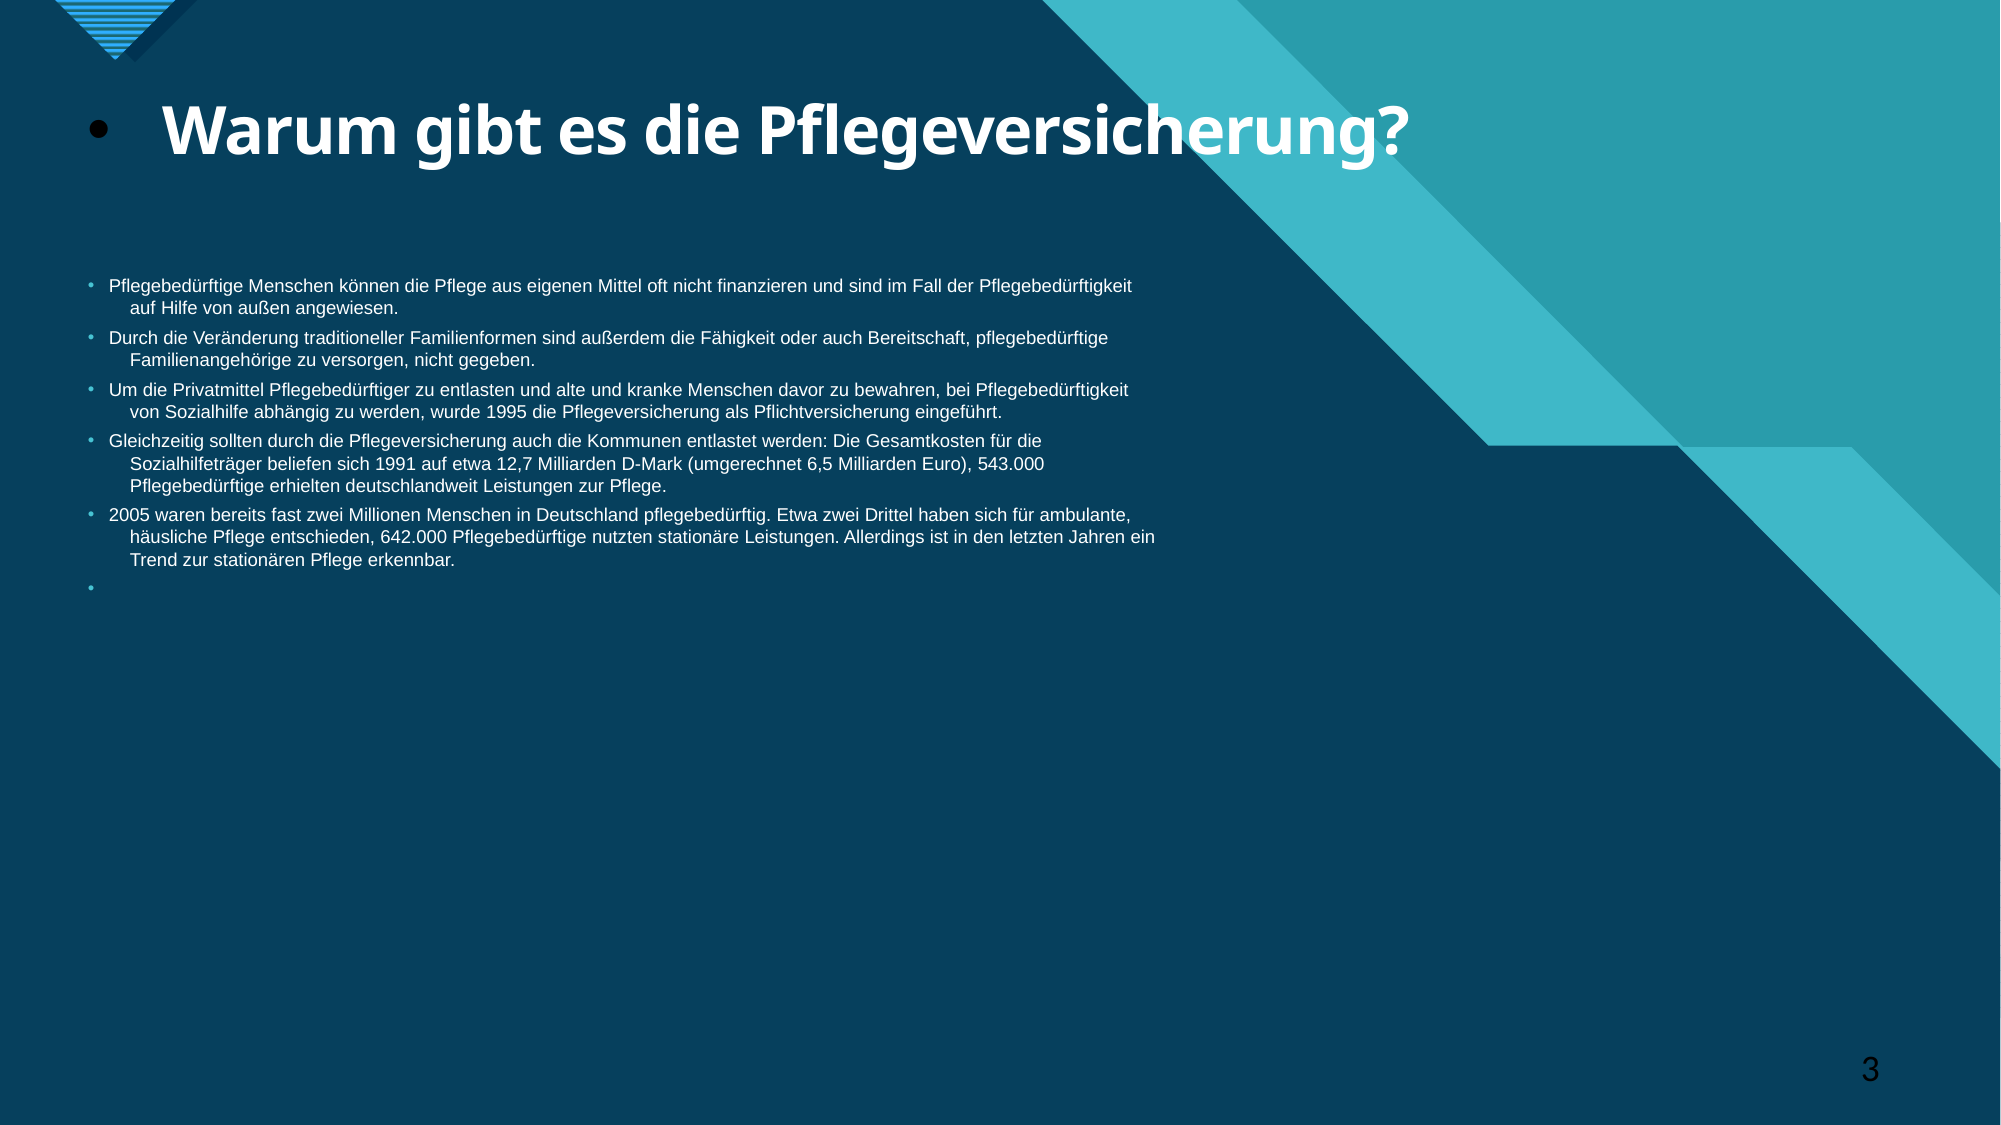

# Warum gibt es die Pflegeversicherung?
Pflegebedürftige Menschen können die Pflege aus eigenen Mittel oft nicht finanzieren und sind im Fall der Pflegebedürftigkeit auf Hilfe von außen angewiesen.
Durch die Veränderung traditioneller Familienformen sind außerdem die Fähigkeit oder auch Bereitschaft, pflegebedürftige Familienangehörige zu versorgen, nicht gegeben.
Um die Privatmittel Pflegebedürftiger zu entlasten und alte und kranke Menschen davor zu bewahren, bei Pflegebedürftigkeit von Sozialhilfe abhängig zu werden, wurde 1995 die Pflegeversicherung als Pflichtversicherung eingeführt.
Gleichzeitig sollten durch die Pflegeversicherung auch die Kommunen entlastet werden: Die Gesamtkosten für die Sozialhilfeträger beliefen sich 1991 auf etwa 12,7 Milliarden D-Mark (umgerechnet 6,5 Milliarden Euro), 543.000 Pflegebedürftige erhielten deutschlandweit Leistungen zur Pflege.
2005 waren bereits fast zwei Millionen Menschen in Deutschland pflegebedürftig. Etwa zwei Drittel haben sich für ambulante, häusliche Pflege entschieden, 642.000 Pflegebedürftige nutzten stationäre Leistungen. Allerdings ist in den letzten Jahren ein Trend zur stationären Pflege erkennbar.